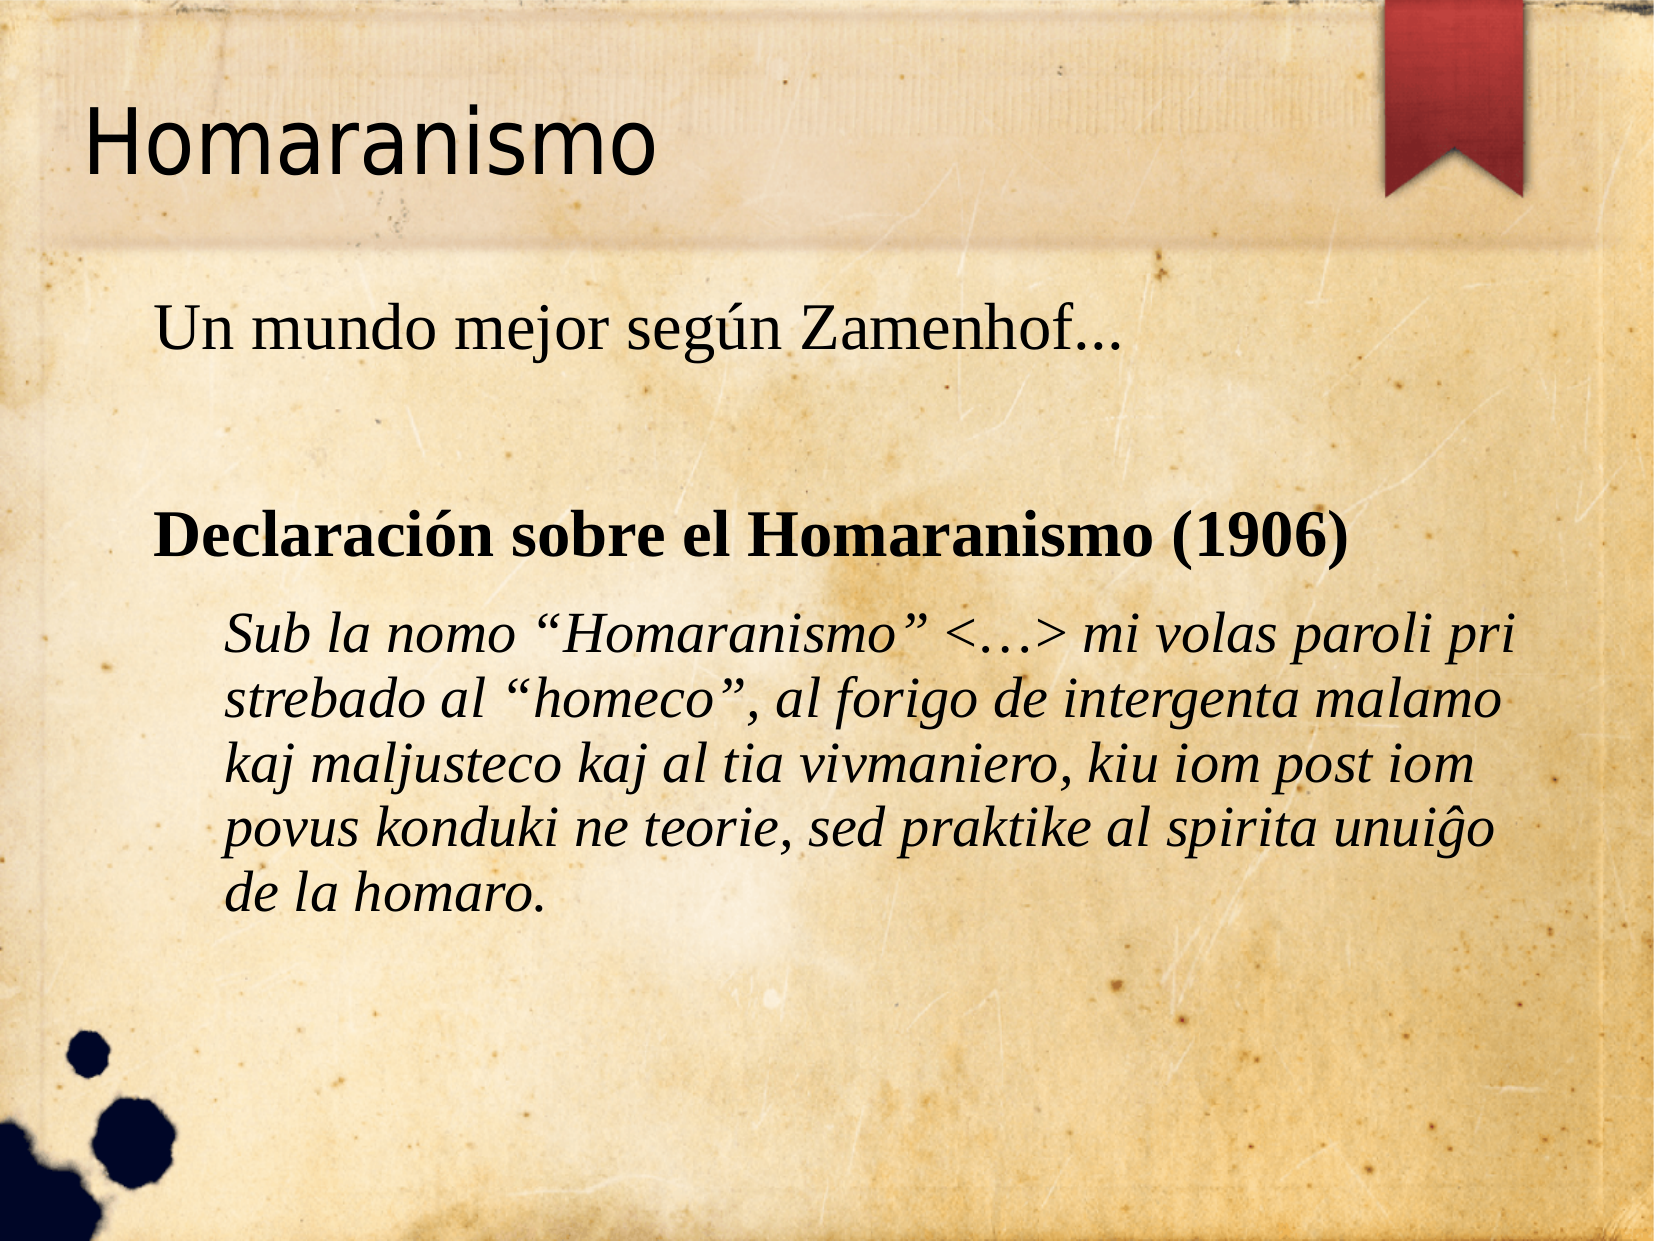

# Homaranismo
Un mundo mejor según Zamenhof...
Declaración sobre el Homaranismo (1906)
Sub la nomo “Homaranismo” <…> mi volas paroli pri strebado al “homeco”, al forigo de intergenta malamo kaj maljusteco kaj al tia vivmaniero, kiu iom post iom povus konduki ne teorie, sed praktike al spirita unuiĝo de la homaro.